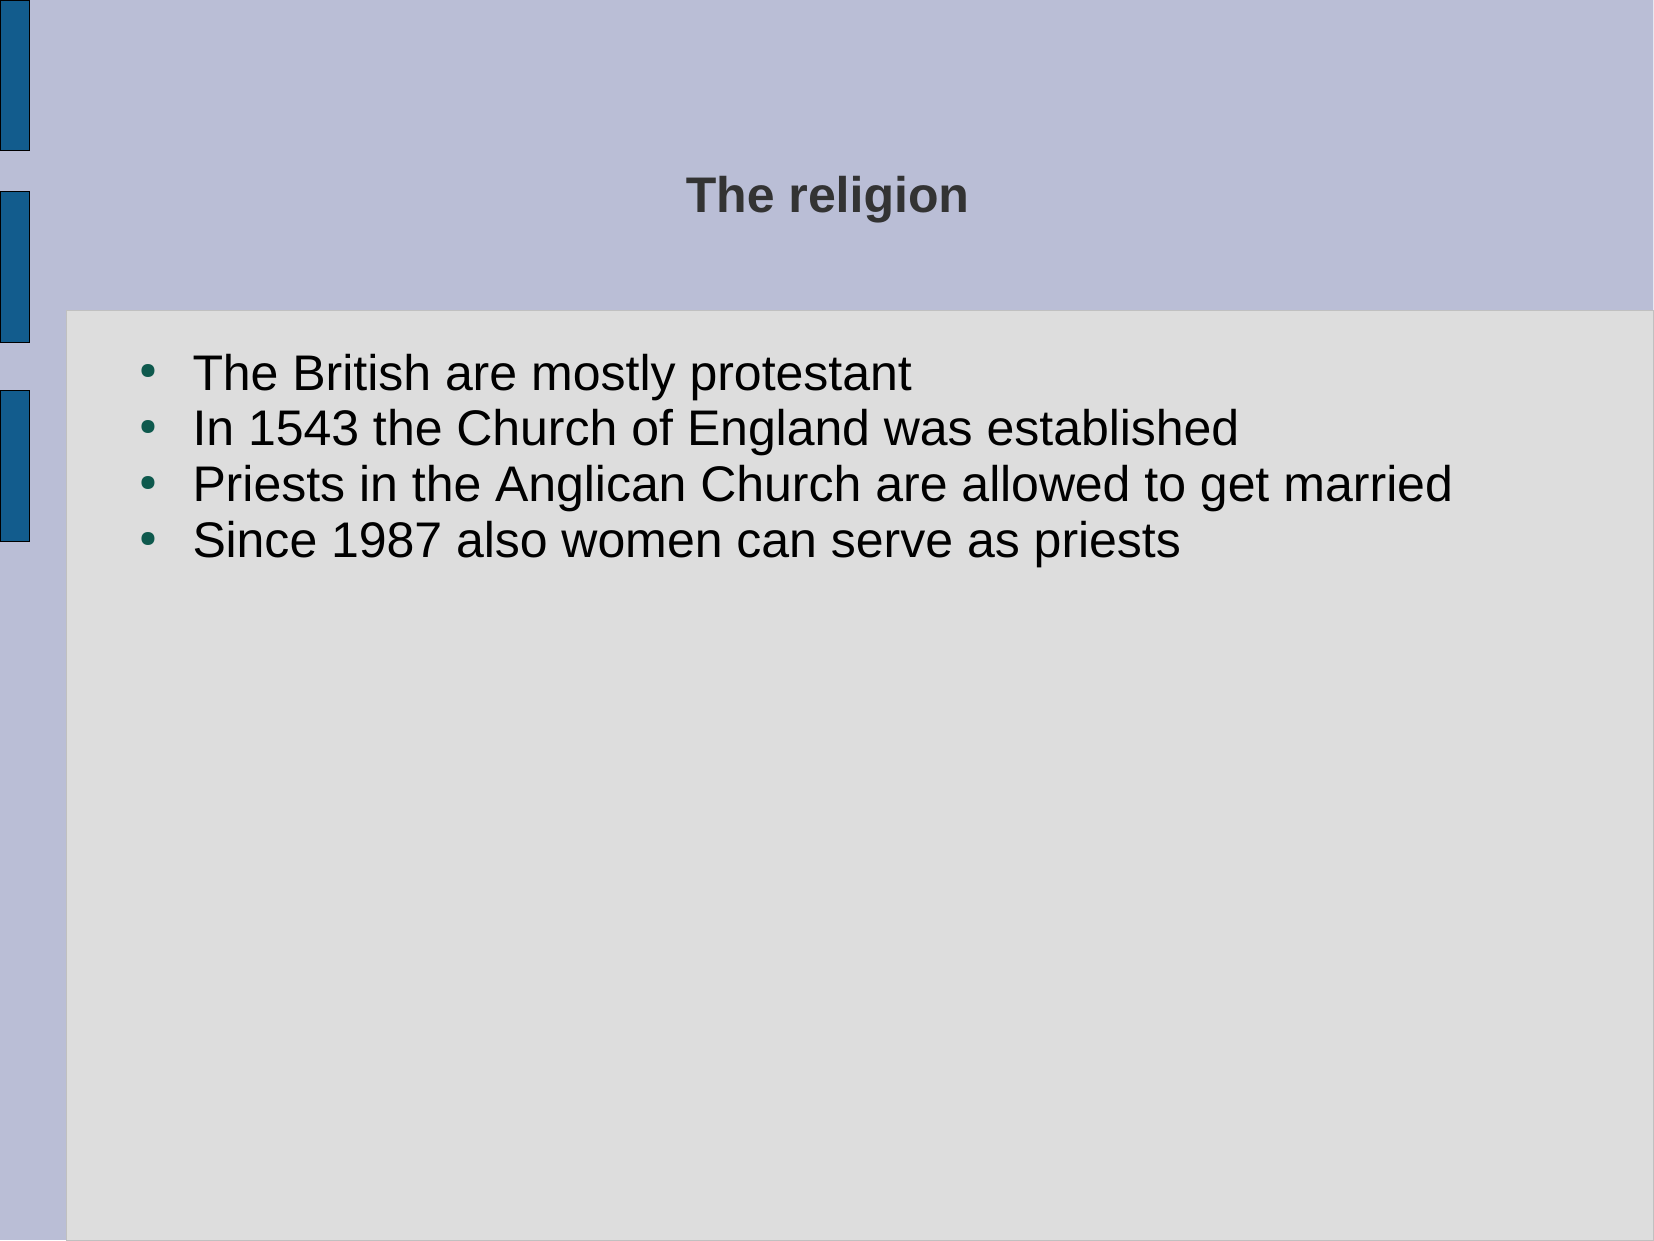

# The religion
The British are mostly protestant
In 1543 the Church of England was established
Priests in the Anglican Church are allowed to get married
Since 1987 also women can serve as priests